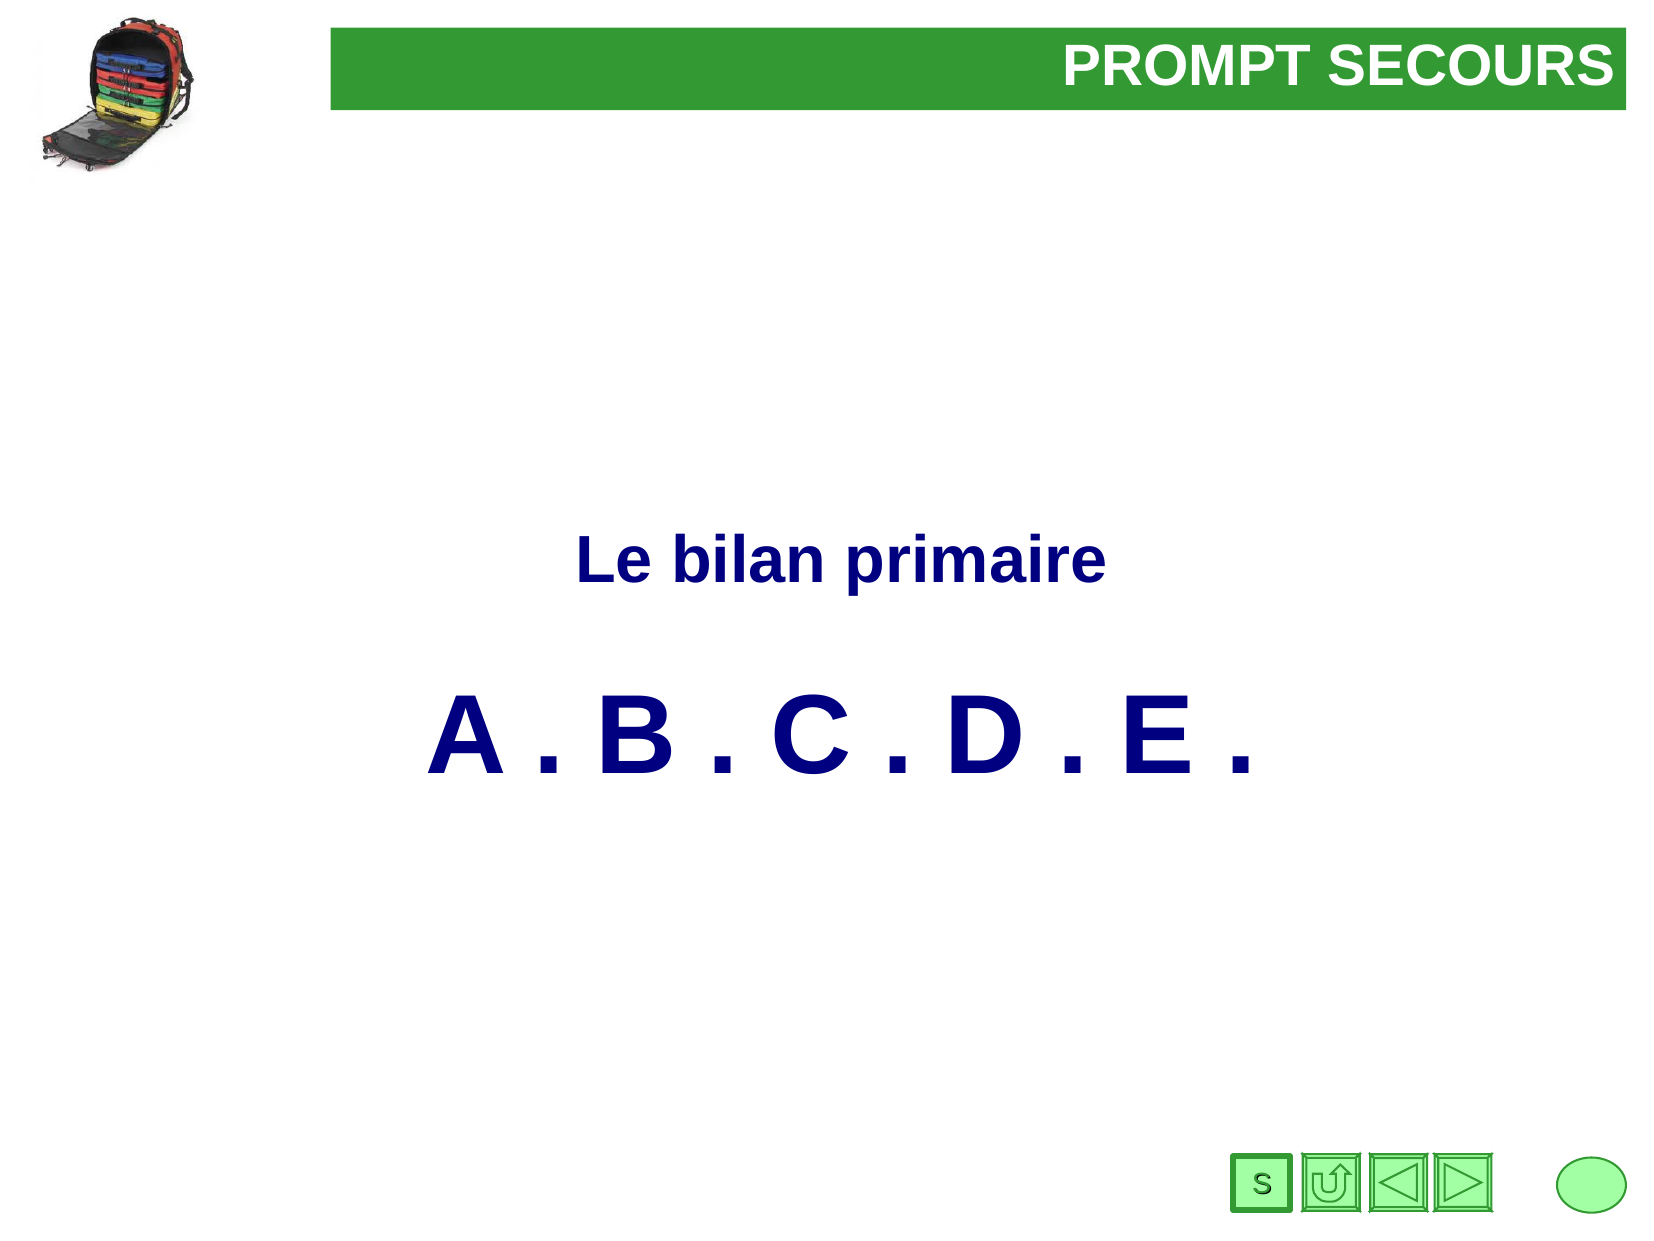

PROMPT SECOURS
Le bilan primaire
A . B . C . D . E .